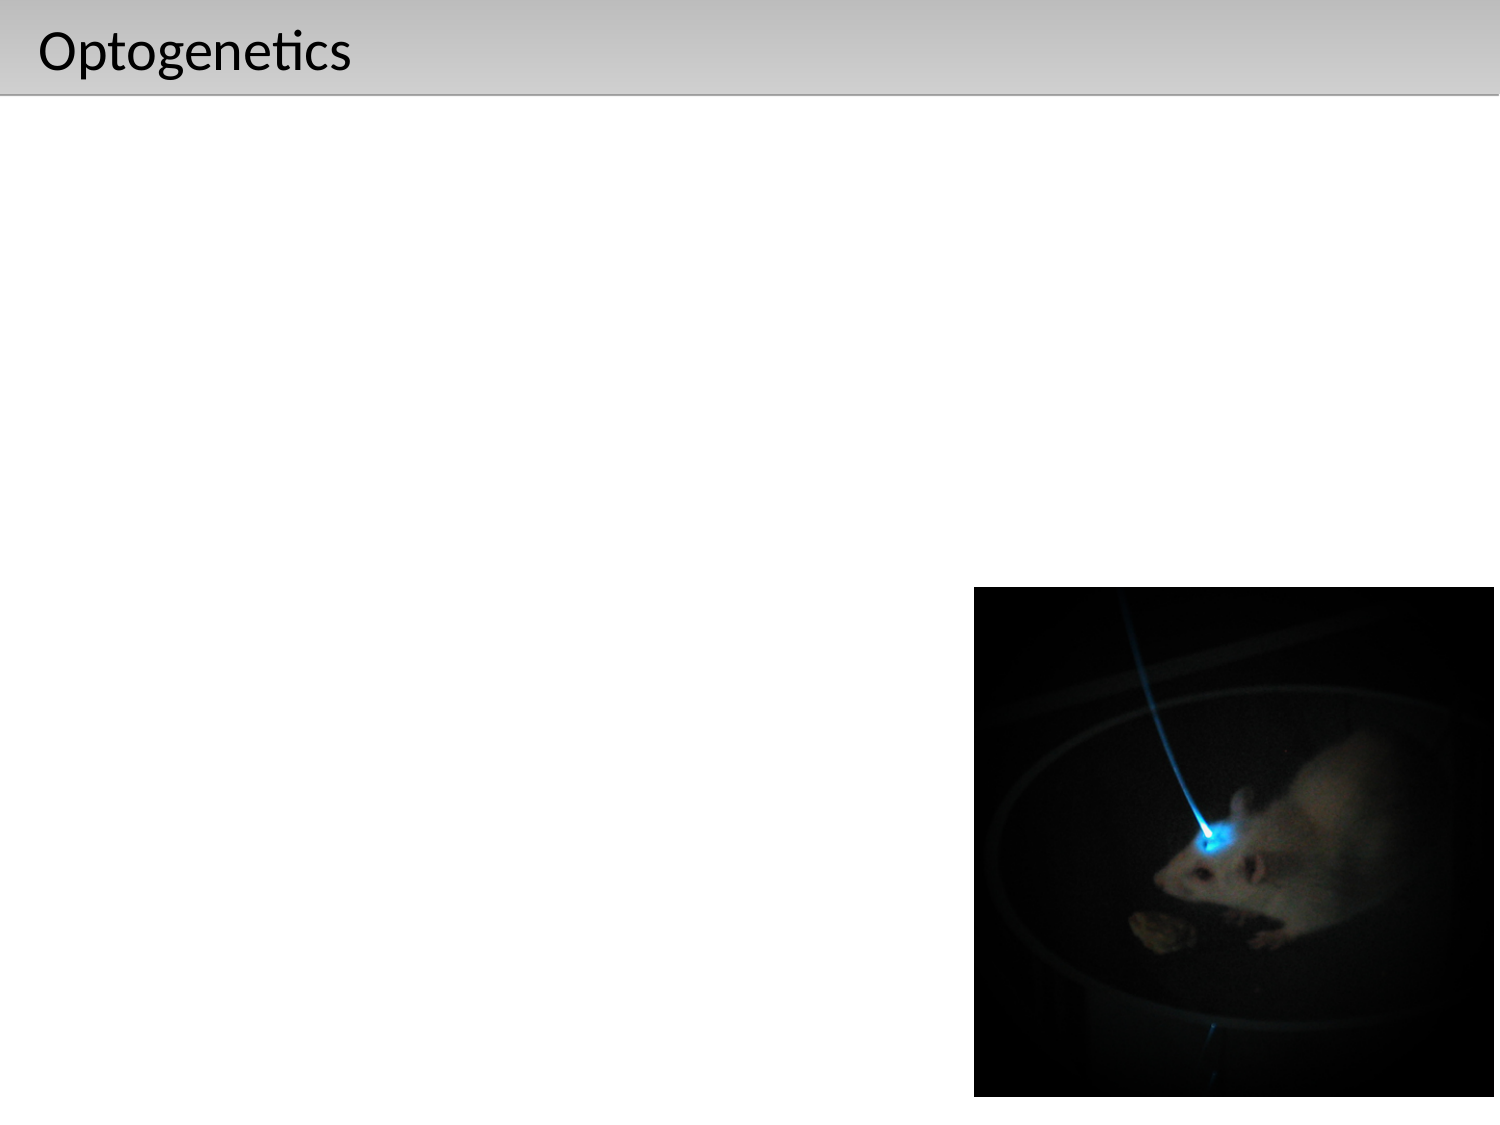

# Optogenetics
¨A method by which all neurons of just one type could be inactivated, leaving the others more or less unaltered ¨
					 Francis Crick 1979
Refers to the integration of optics and genetics to achieve gain- or los-of-function of well-defined events within specific cells of living tissue
Allows optical control of a particular type of neuron - can express light activated ion channels (or receptors) under a specified promoter.
Fast excitation: Channelrhodopsin2
Fast inhibition: Holorhodopsin
Bi-stable modulation: step opsins
Control of intracellular signalling: OptoXRs